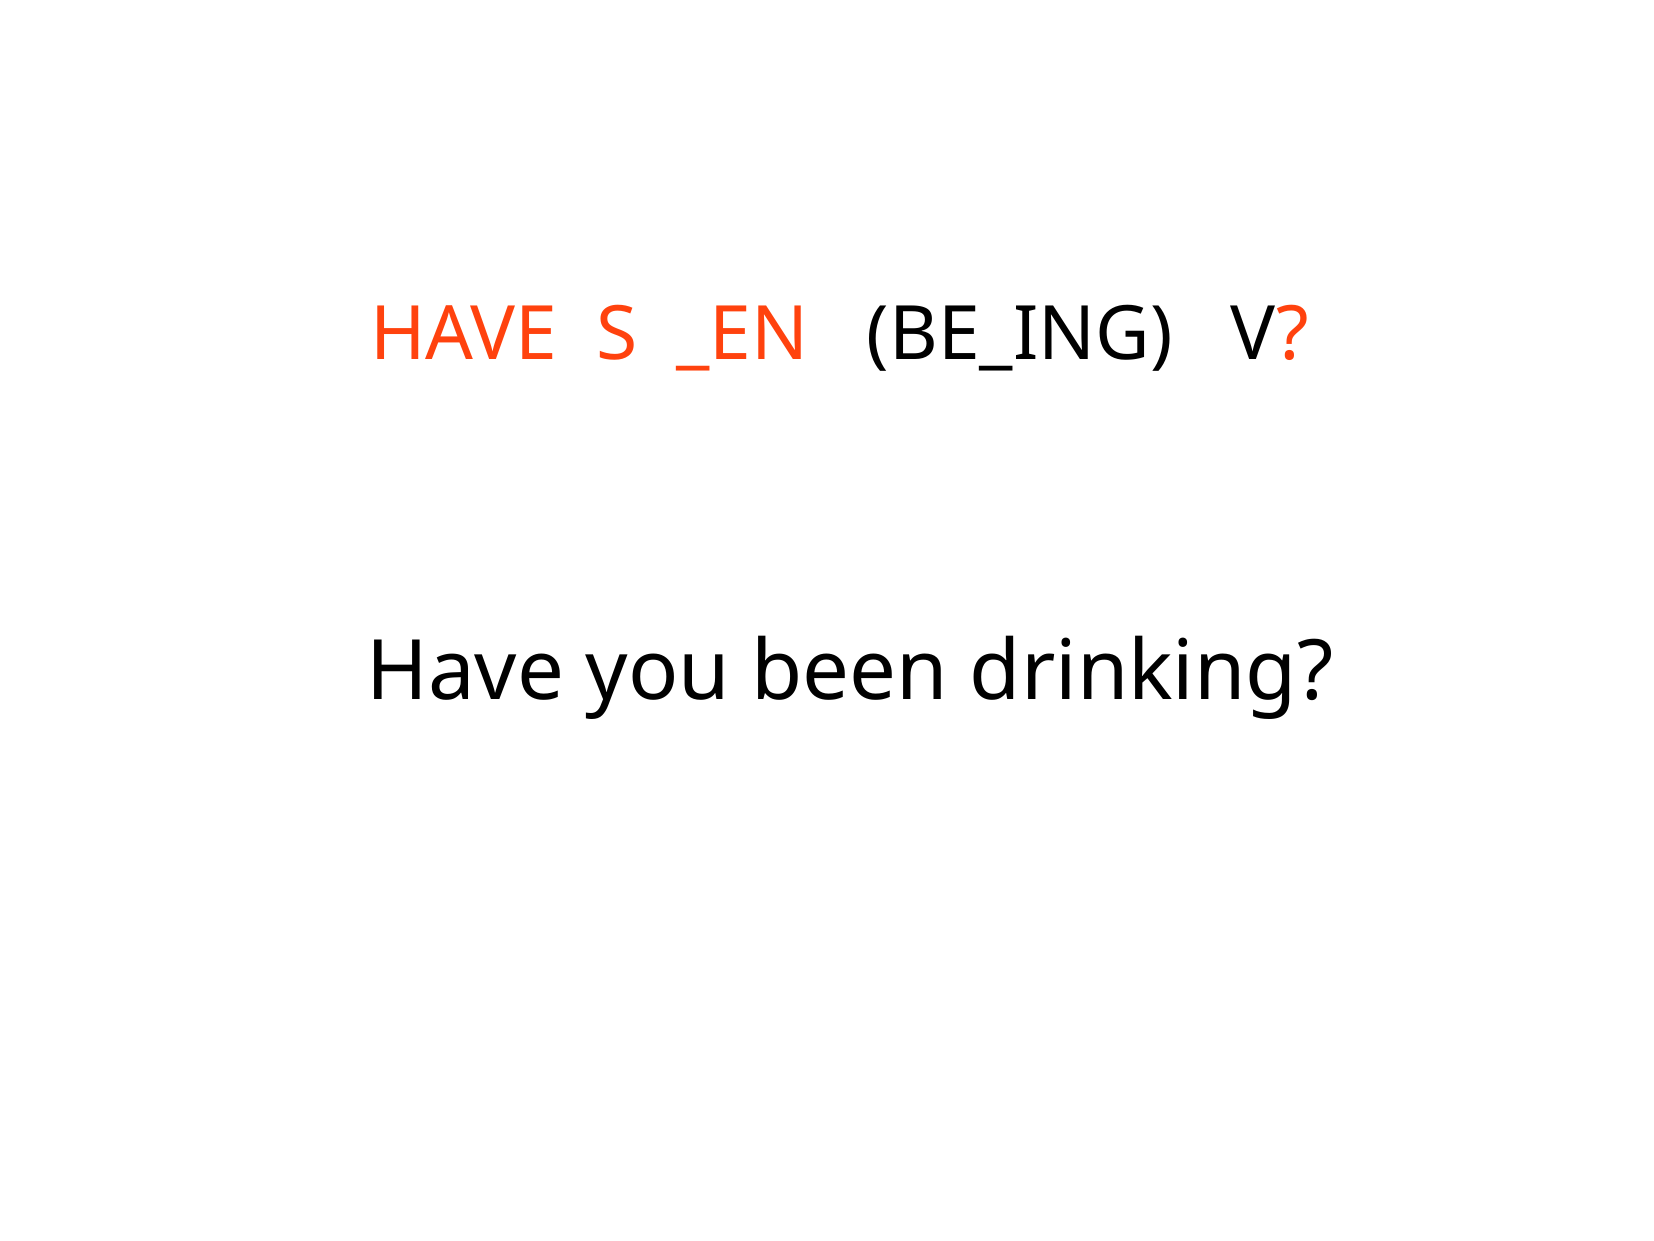

HAVE S _EN (BE_ING) V?
Have you been drinking?